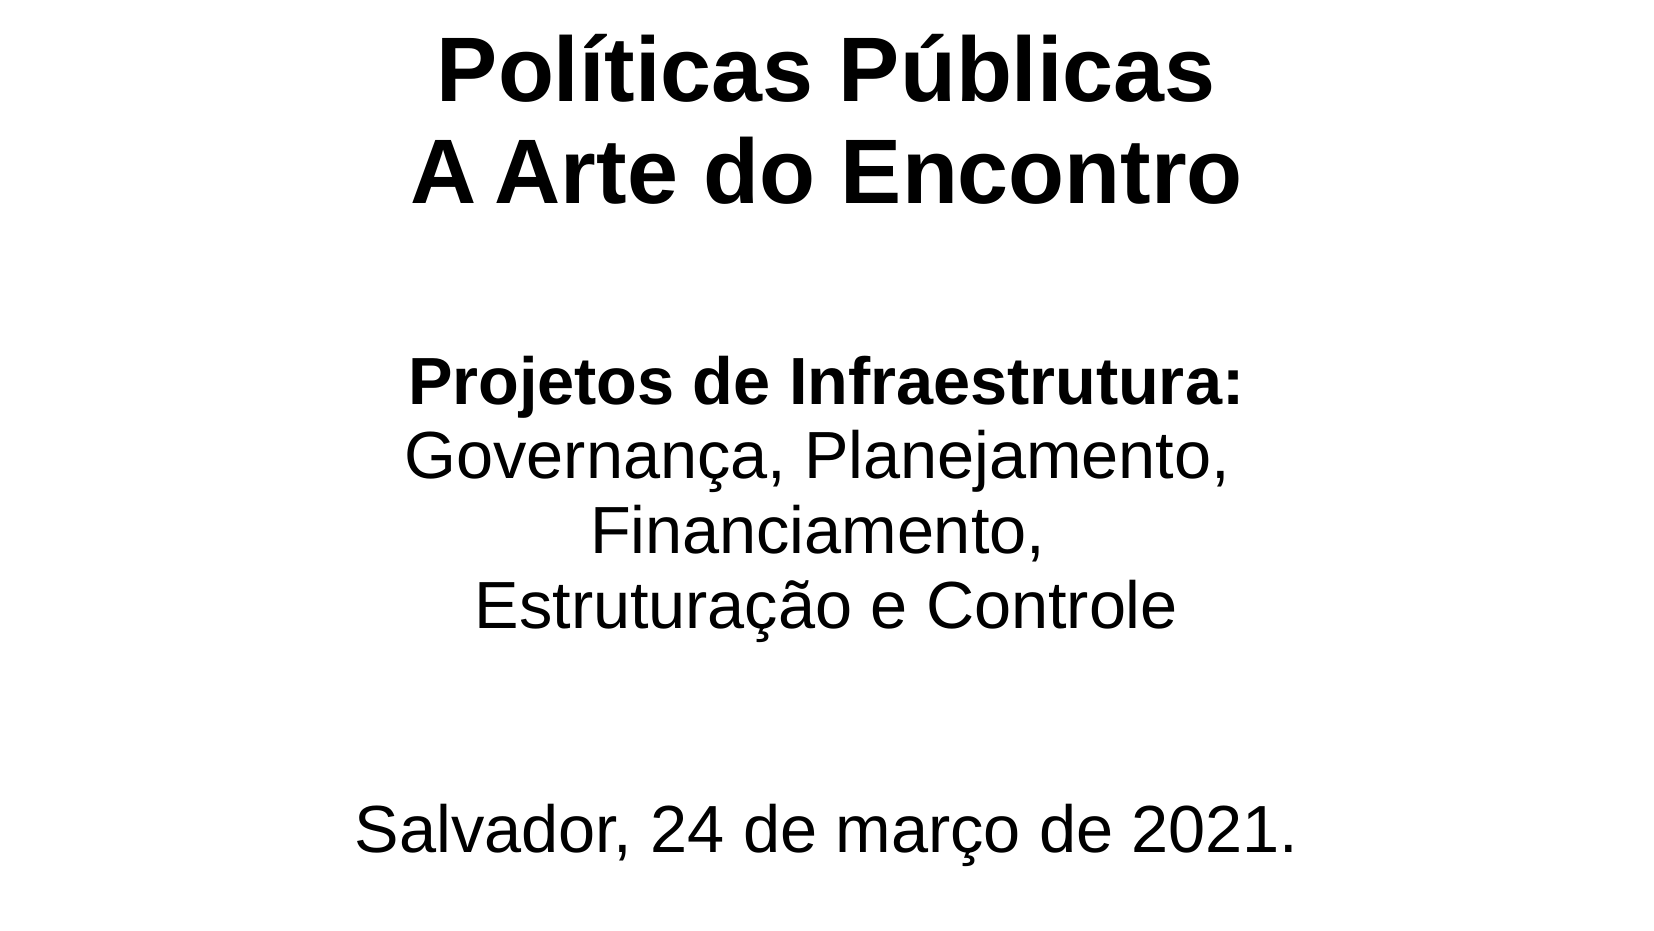

# Políticas Públicas A Arte do Encontro
Projetos de Infraestrutura:
Governança, Planejamento,
Financiamento,
Estruturação e Controle
Salvador, 24 de março de 2021.